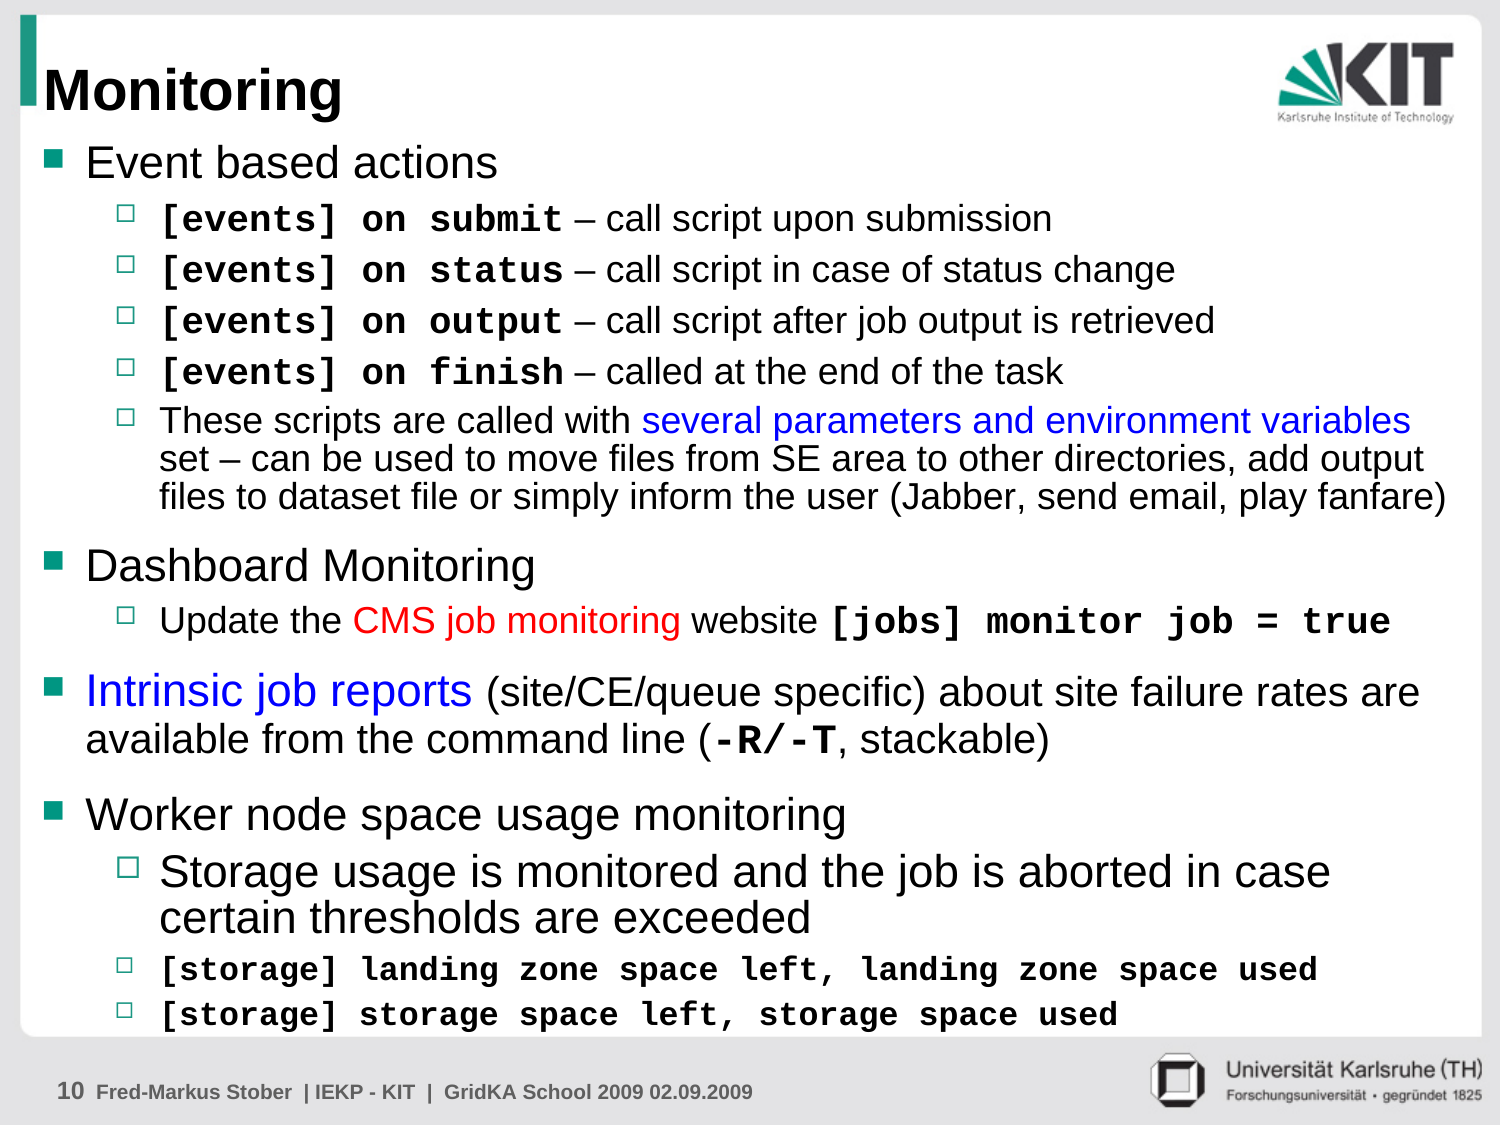

# Monitoring
Event based actions
[events] on submit – call script upon submission
[events] on status – call script in case of status change
[events] on output – call script after job output is retrieved
[events] on finish – called at the end of the task
These scripts are called with several parameters and environment variables set – can be used to move files from SE area to other directories, add output files to dataset file or simply inform the user (Jabber, send email, play fanfare)
Dashboard Monitoring
Update the CMS job monitoring website [jobs] monitor job = true
Intrinsic job reports (site/CE/queue specific) about site failure rates are available from the command line (-R/-T, stackable)
Worker node space usage monitoring
Storage usage is monitored and the job is aborted in case certain thresholds are exceeded
[storage] landing zone space left, landing zone space used
[storage] storage space left, storage space used
04.12.07